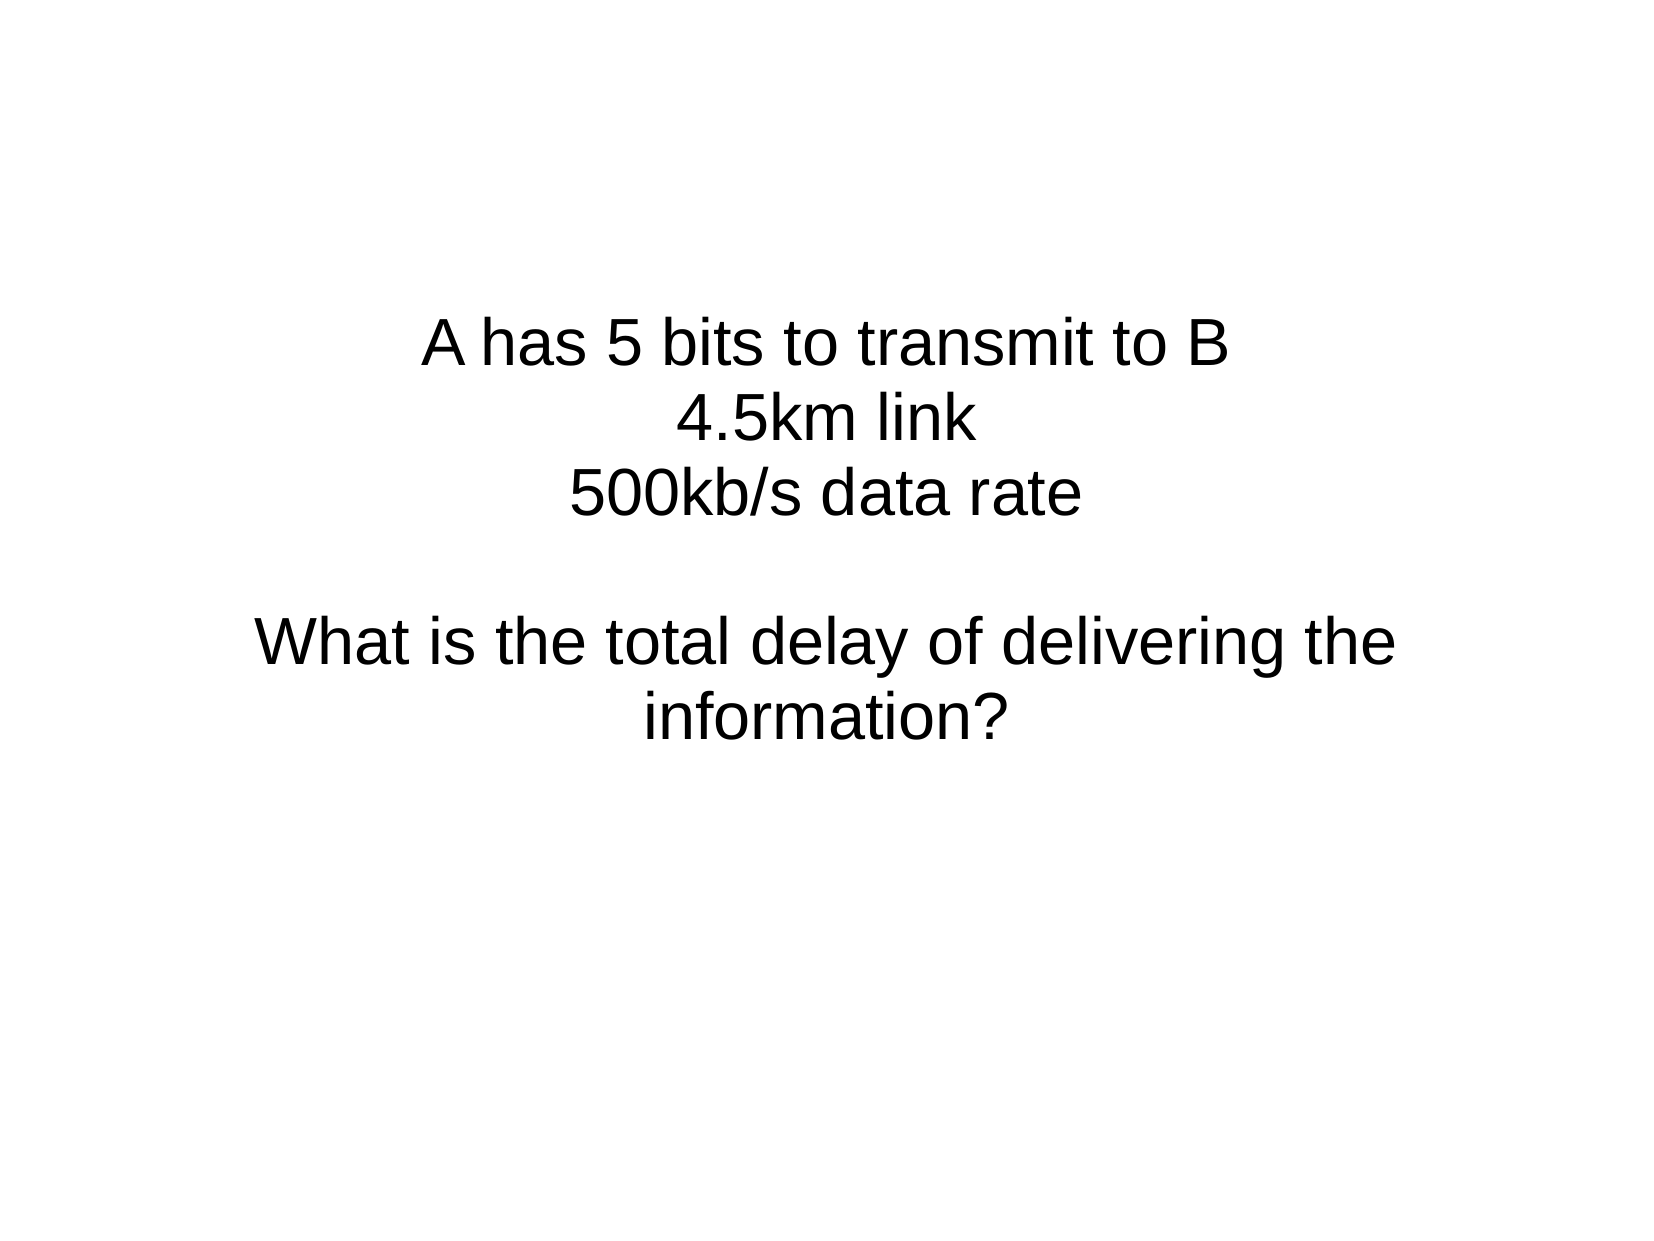

# A has 5 bits to transmit to B
4.5km link
500kb/s data rate
What is the total delay of delivering the information?